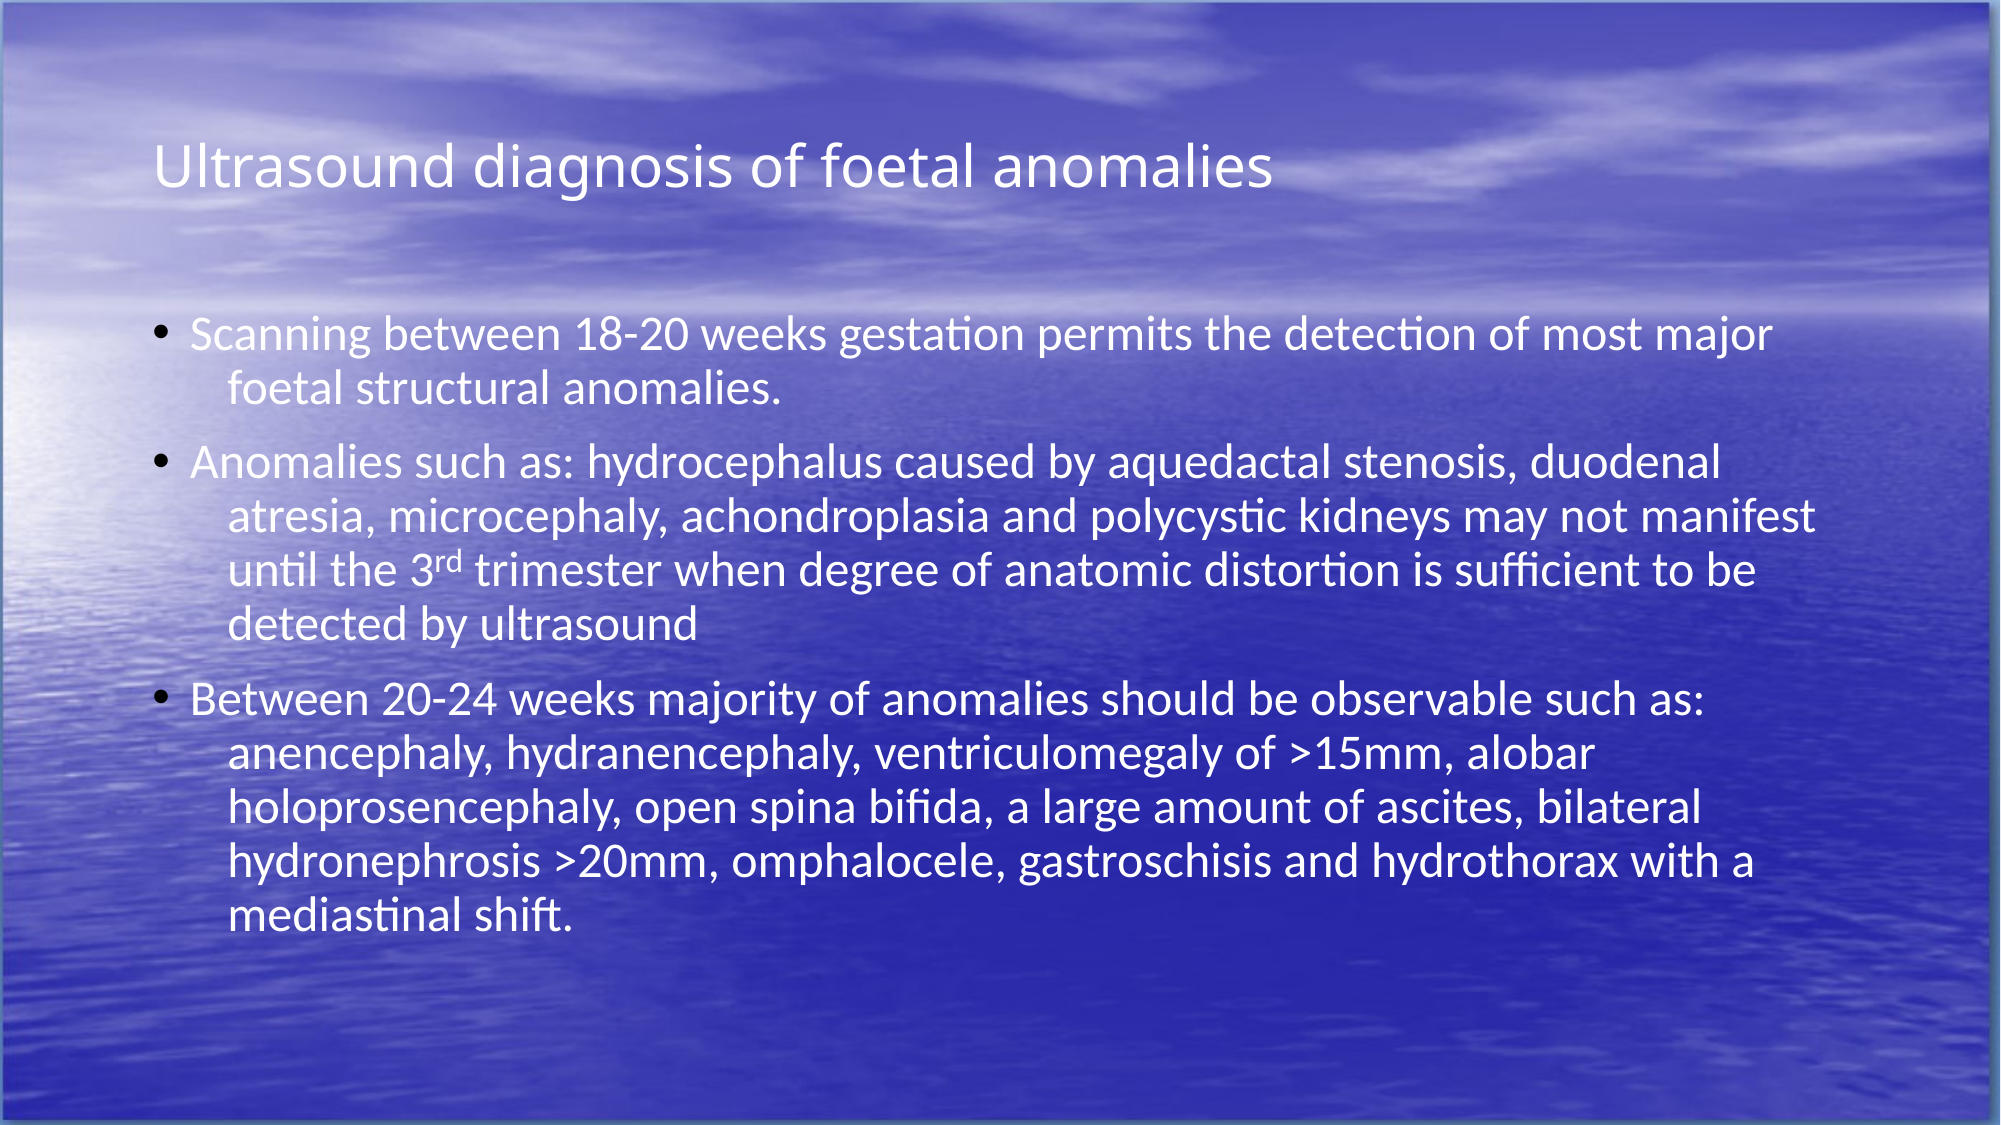

# Ultrasound diagnosis of foetal anomalies
Scanning between 18-20 weeks gestation permits the detection of most major foetal structural anomalies.
Anomalies such as: hydrocephalus caused by aquedactal stenosis, duodenal atresia, microcephaly, achondroplasia and polycystic kidneys may not manifest until the 3rd trimester when degree of anatomic distortion is sufficient to be detected by ultrasound
Between 20-24 weeks majority of anomalies should be observable such as: anencephaly, hydranencephaly, ventriculomegaly of >15mm, alobar holoprosencephaly, open spina bifida, a large amount of ascites, bilateral hydronephrosis >20mm, omphalocele, gastroschisis and hydrothorax with a mediastinal shift.